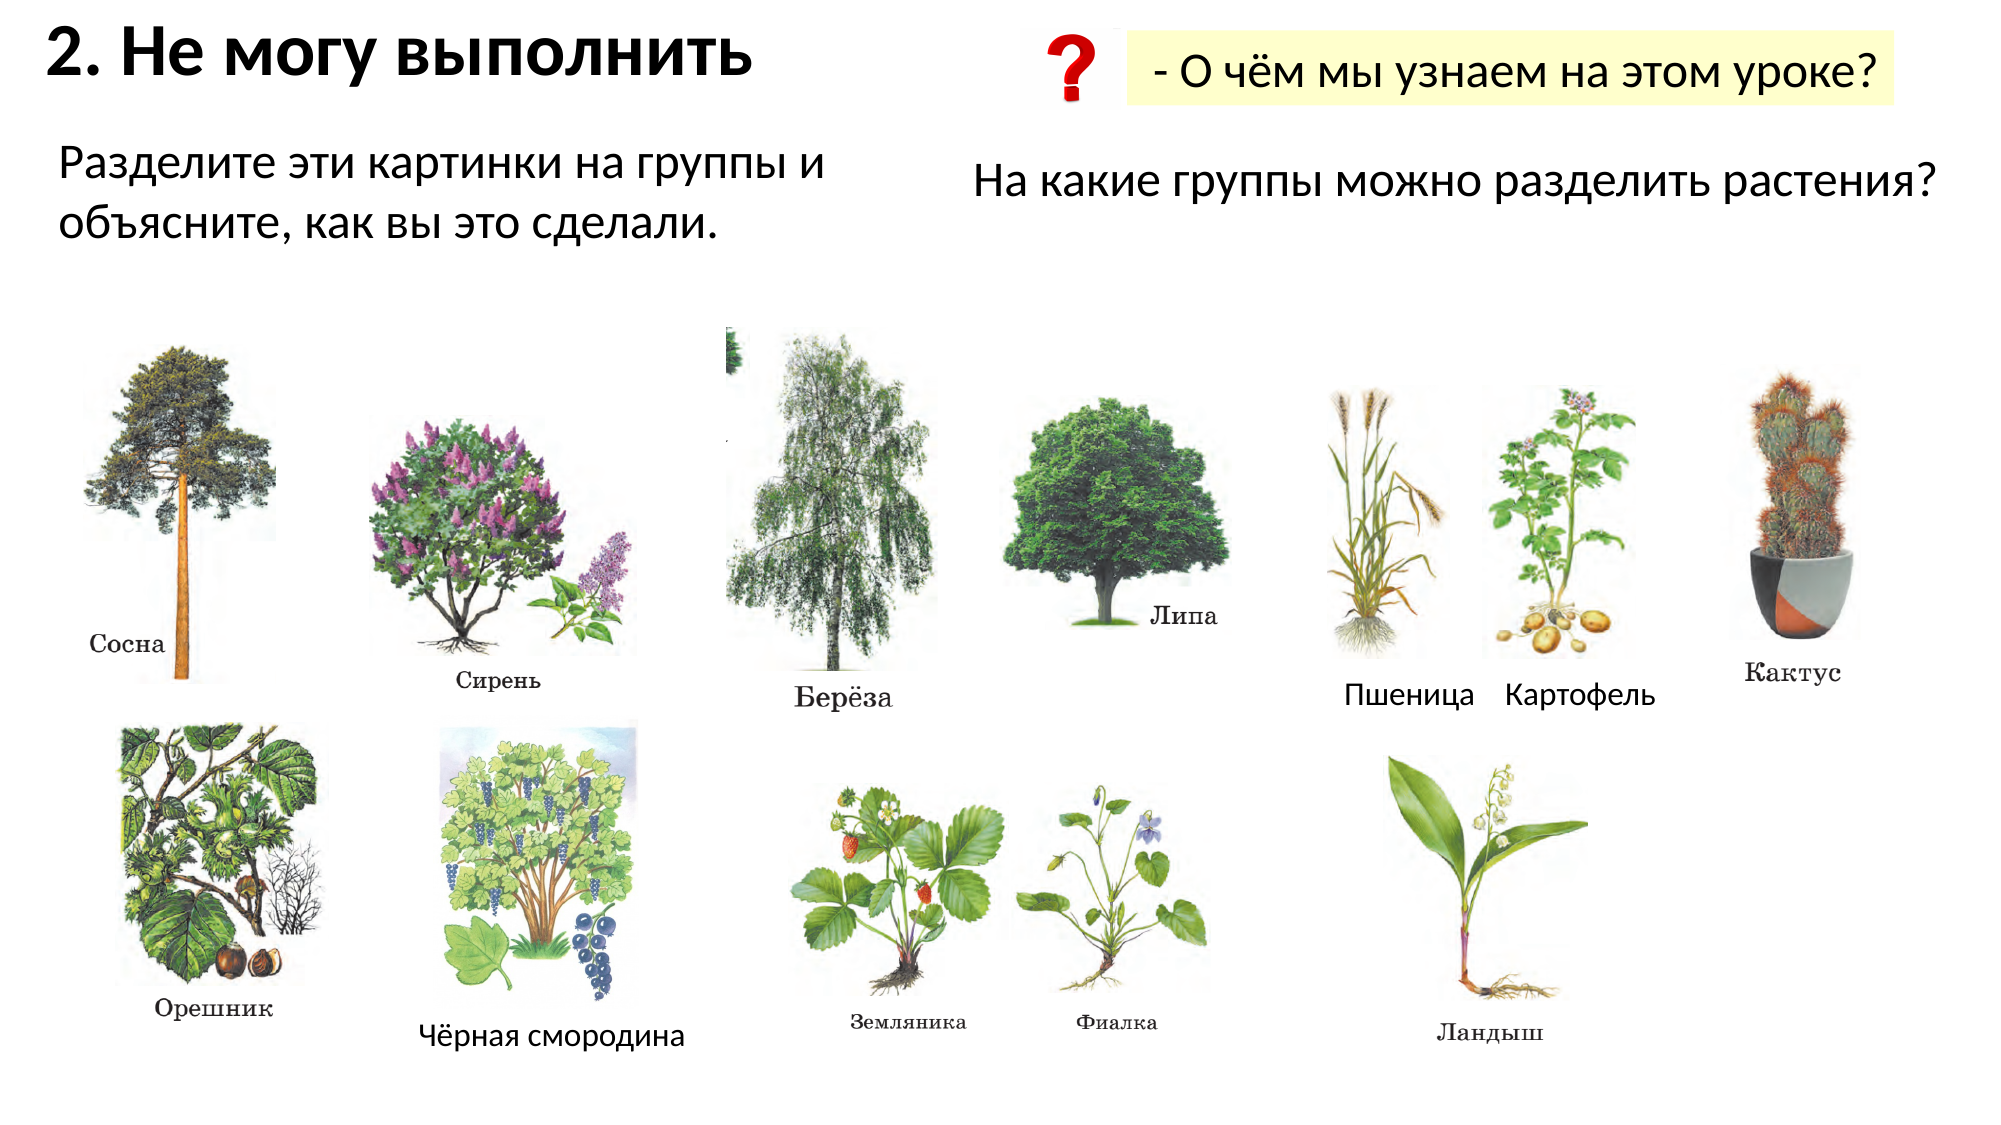

# 2. Не могу выполнить
 - О чём мы узнаем на этом уроке?
Разделите эти картинки на группы и объясните, как вы это сделали.
На какие группы можно разделить растения?
Пшеница Картофель
Чёрная смородина